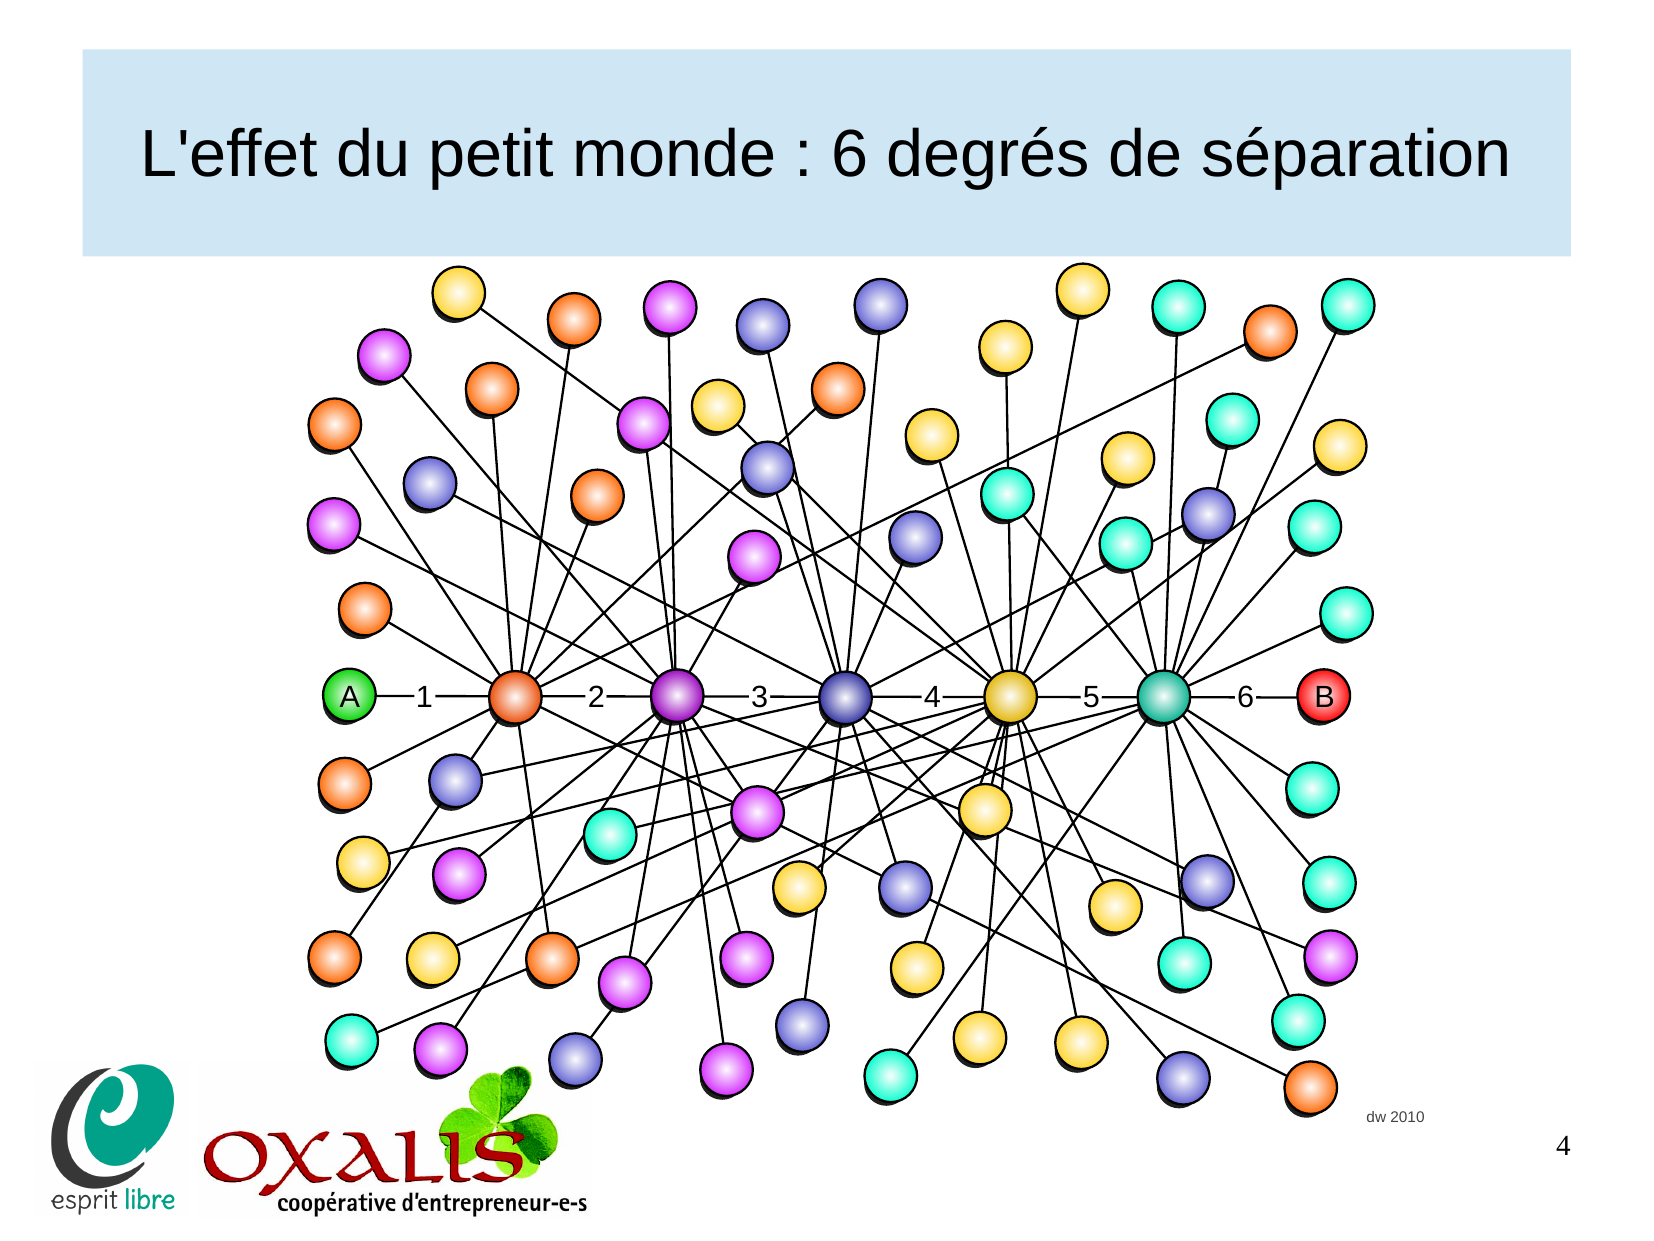

# L'effet du petit monde : 6 degrés de séparation
4